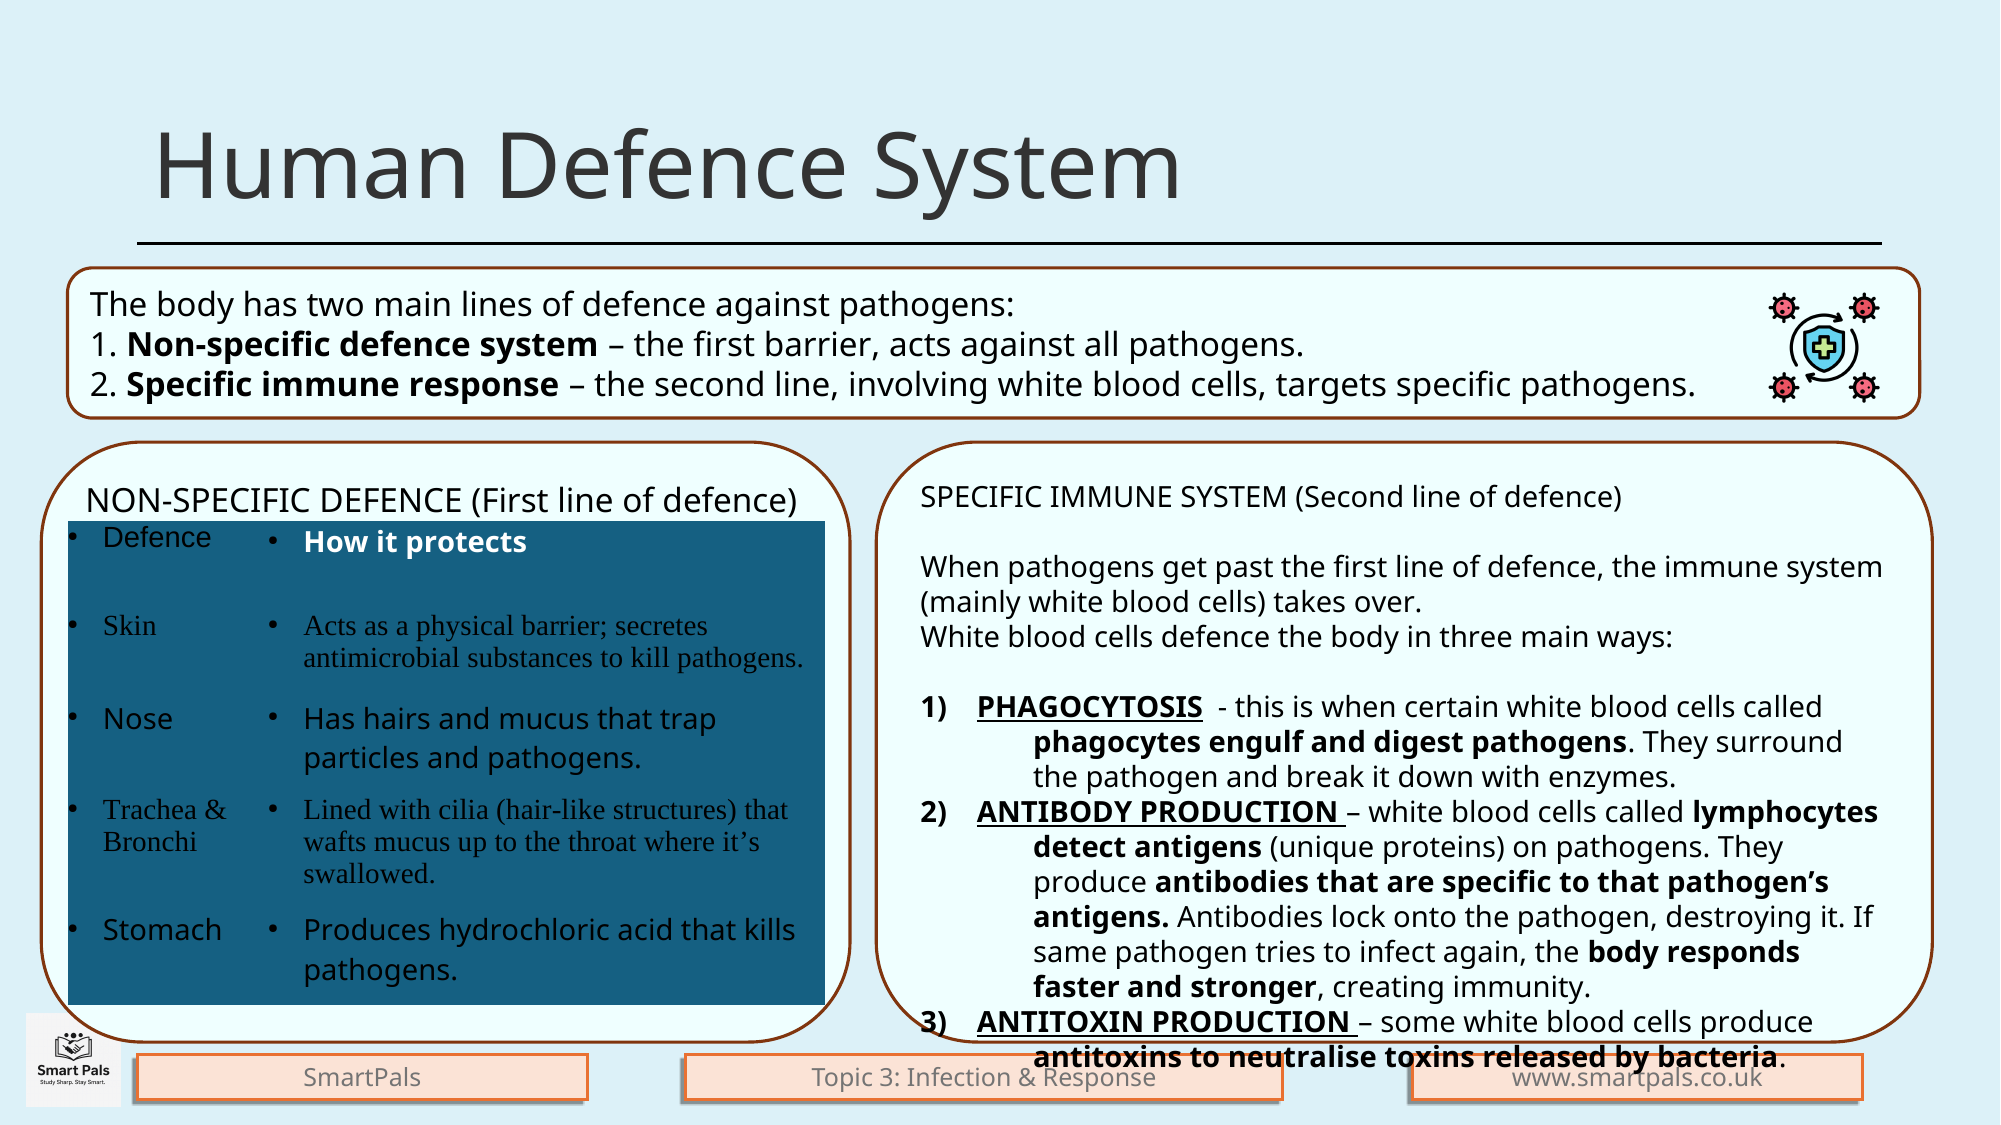

# Human Defence System
The body has two main lines of defence against pathogens:
1. Non-specific defence system – the first barrier, acts against all pathogens.
2. Specific immune response – the second line, involving white blood cells, targets specific pathogens.
NON-SPECIFIC DEFENCE (First line of defence)
SPECIFIC IMMUNE SYSTEM (Second line of defence)
When pathogens get past the first line of defence, the immune system (mainly white blood cells) takes over.
White blood cells defence the body in three main ways:
PHAGOCYTOSIS - this is when certain white blood cells called phagocytes engulf and digest pathogens. They surround the pathogen and break it down with enzymes.
ANTIBODY PRODUCTION – white blood cells called lymphocytes detect antigens (unique proteins) on pathogens. They produce antibodies that are specific to that pathogen’s antigens. Antibodies lock onto the pathogen, destroying it. If same pathogen tries to infect again, the body responds faster and stronger, creating immunity.
ANTITOXIN PRODUCTION – some white blood cells produce antitoxins to neutralise toxins released by bacteria.
| Defence | How it protects |
| --- | --- |
| Skin | Acts as a physical barrier; secretes antimicrobial substances to kill pathogens. |
| Nose | Has hairs and mucus that trap particles and pathogens. |
| Trachea & Bronchi | Lined with cilia (hair-like structures) that wafts mucus up to the throat where it’s swallowed. |
| Stomach | Produces hydrochloric acid that kills pathogens. |